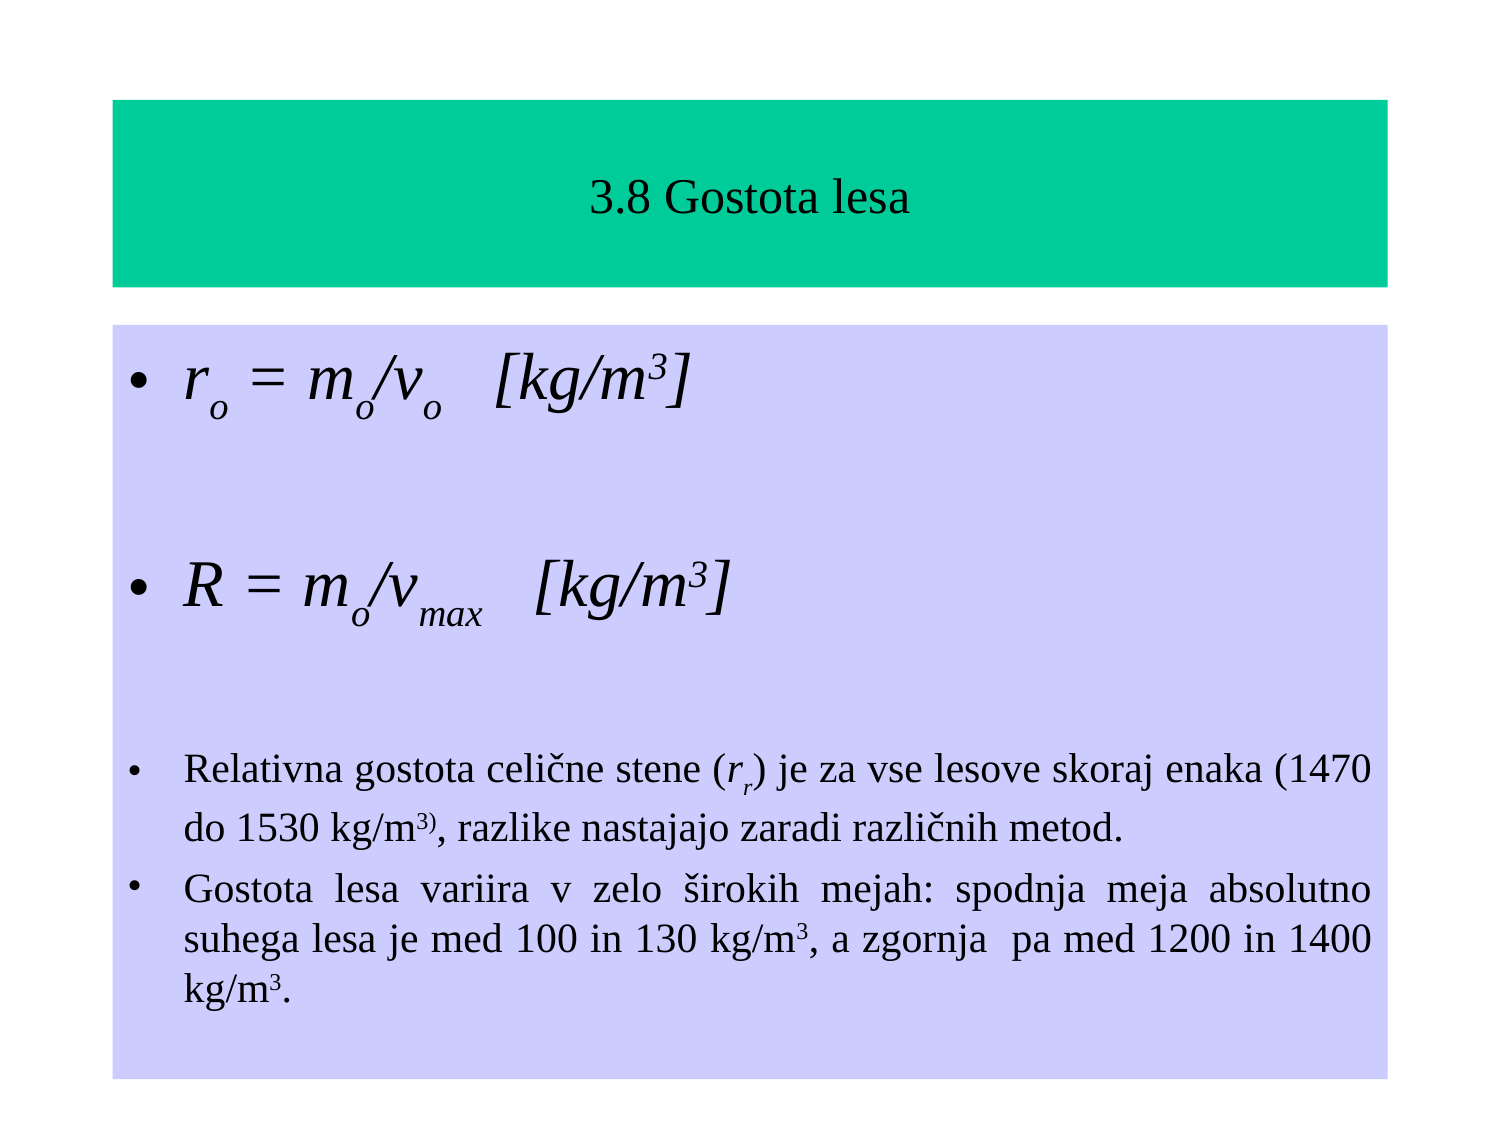

# 3.8 Gostota lesa
ro = mo/vo [kg/m3]
R = mo/vmax [kg/m3]
Relativna gostota celične stene (rr) je za vse lesove skoraj enaka (1470 do 1530 kg/m3), razlike nastajajo zaradi različnih metod.
Gostota lesa variira v zelo širokih mejah: spodnja meja absolutno suhega lesa je med 100 in 130 kg/m3, a zgornja pa med 1200 in 1400 kg/m3.